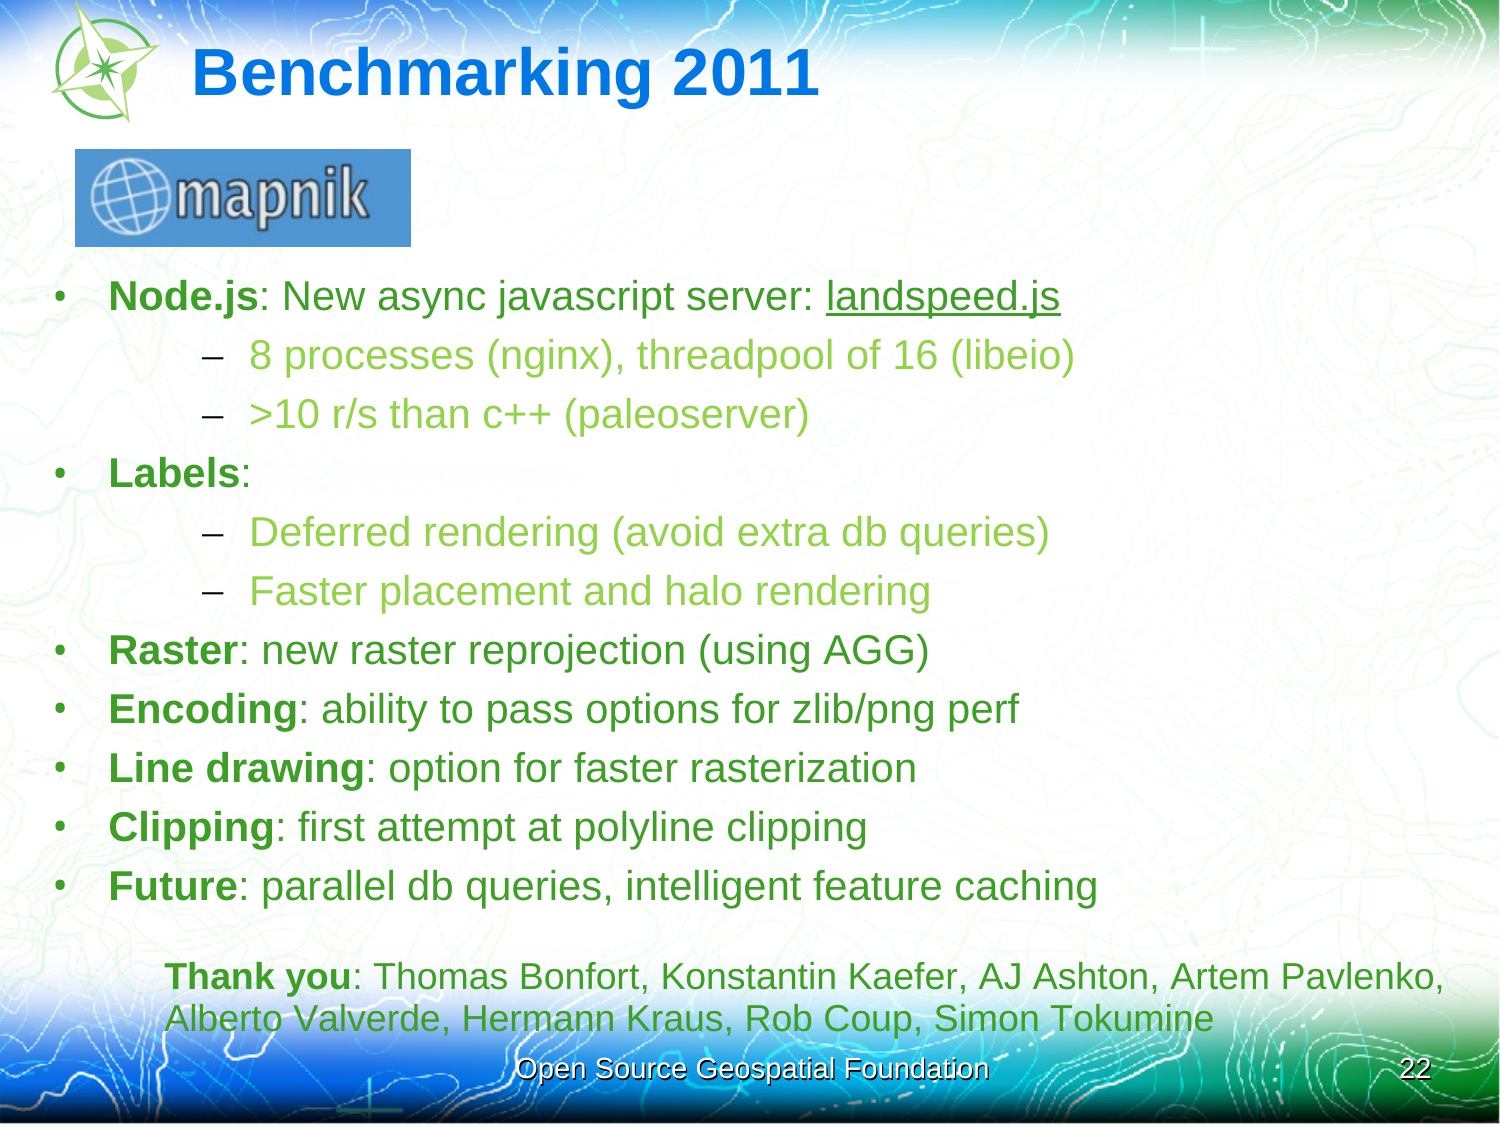

# Benchmarking 2011
Node.js: New async javascript server: landspeed.js
8 processes (nginx), threadpool of 16 (libeio)
>10 r/s than c++ (paleoserver)
Labels:
Deferred rendering (avoid extra db queries)
Faster placement and halo rendering
Raster: new raster reprojection (using AGG)
Encoding: ability to pass options for zlib/png perf
Line drawing: option for faster rasterization
Clipping: first attempt at polyline clipping
Future: parallel db queries, intelligent feature caching
Thank you: Thomas Bonfort, Konstantin Kaefer, AJ Ashton, Artem Pavlenko, Alberto Valverde, Hermann Kraus, Rob Coup, Simon Tokumine
Open Source Geospatial Foundation